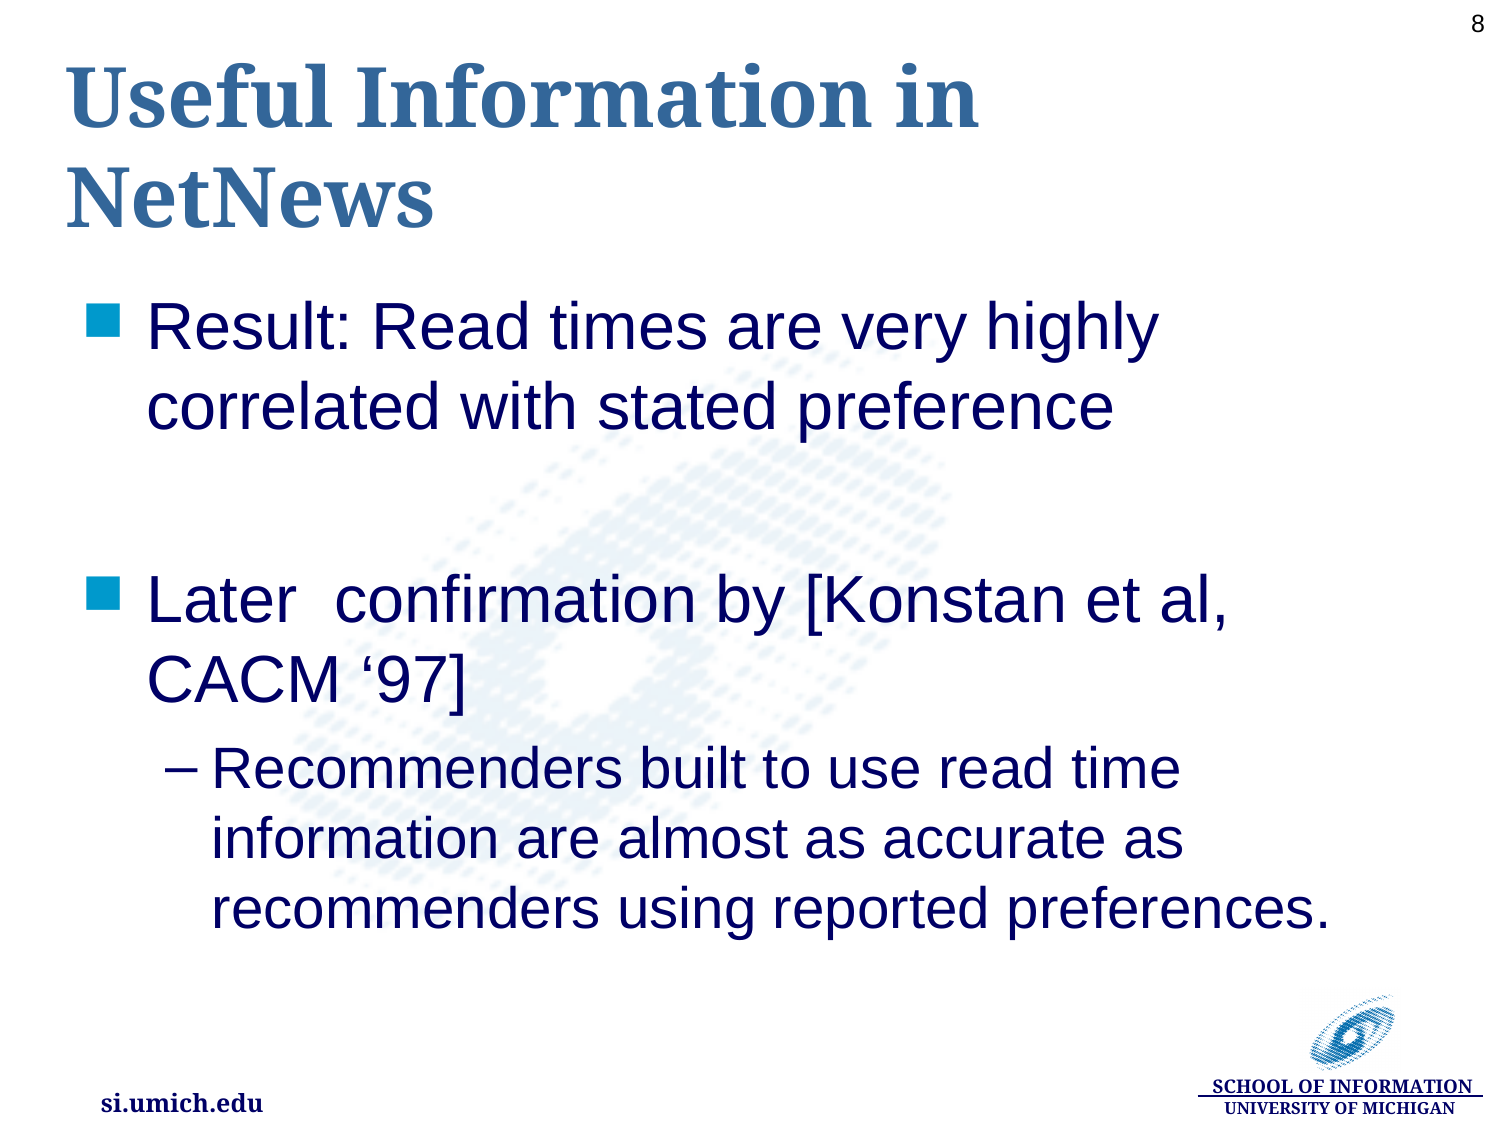

# Useful Information in NetNews
Result: Read times are very highly correlated with stated preference
Later confirmation by [Konstan et al, CACM ‘97]
Recommenders built to use read time information are almost as accurate as recommenders using reported preferences.